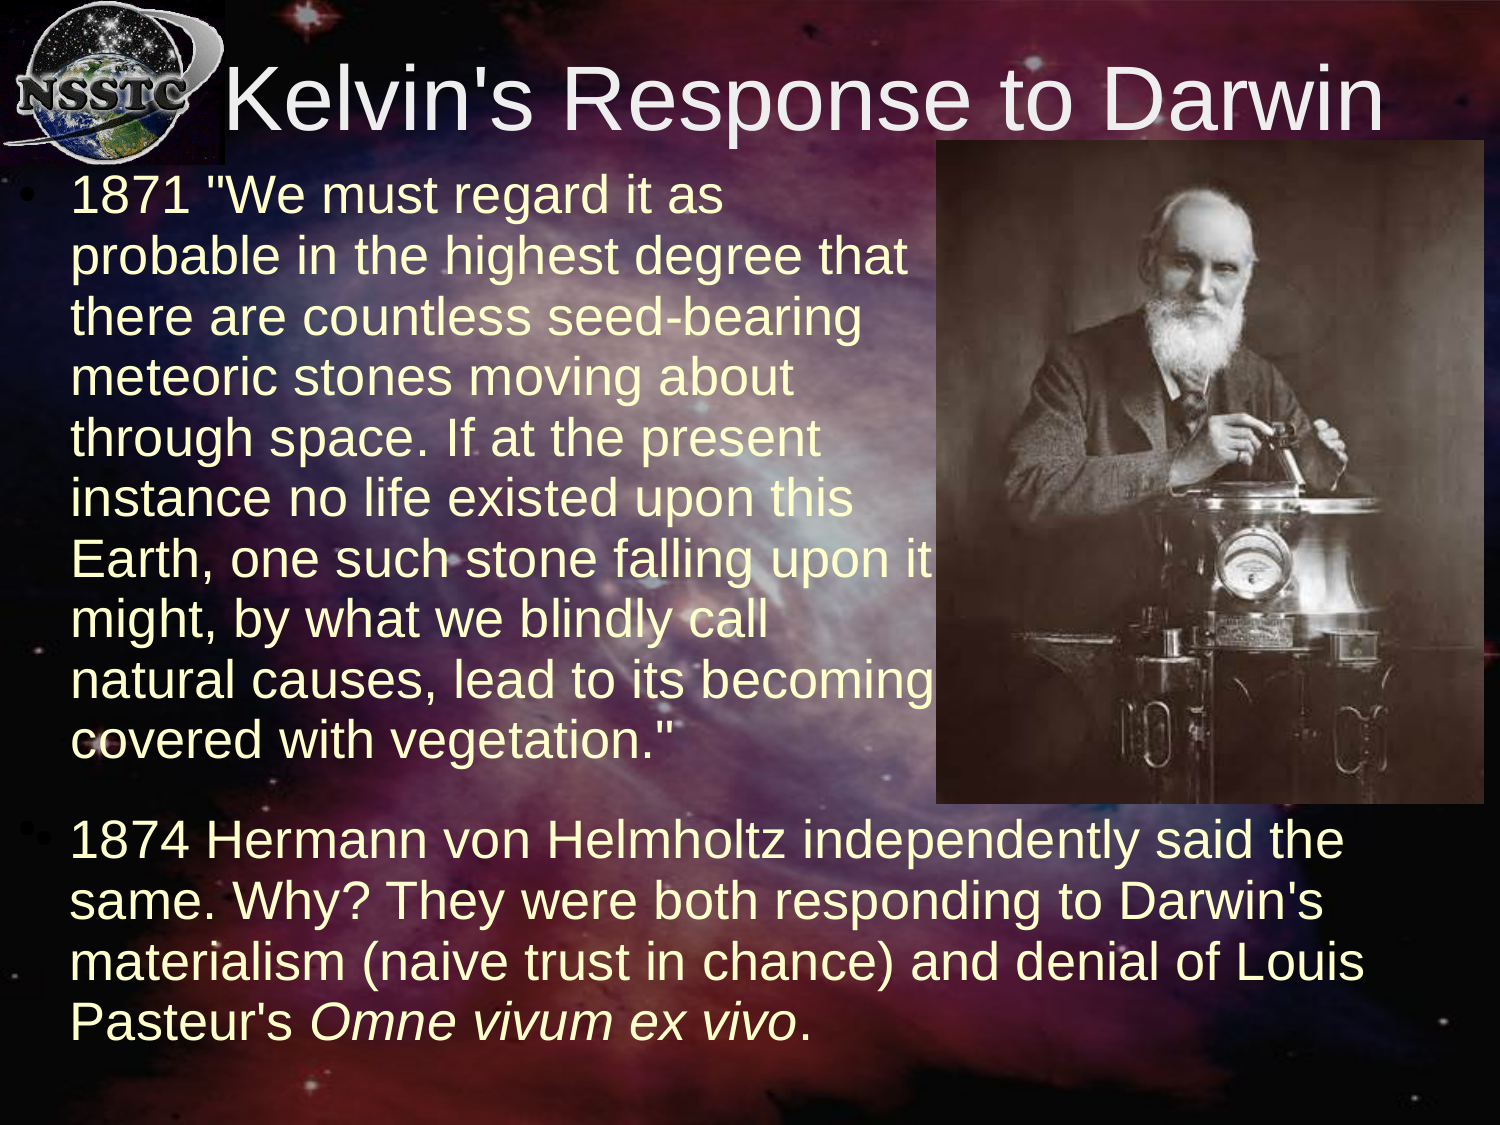

# Kelvin's Response to Darwin
1871 "We must regard it as probable in the highest degree that there are countless seed-bearing meteoric stones moving about through space. If at the present instance no life existed upon this Earth, one such stone falling upon it might, by what we blindly call natural causes, lead to its becoming covered with vegetation."
1874 Hermann von Helmholtz independently said the same. Why? They were both responding to Darwin's materialism (naive trust in chance) and denial of Louis Pasteur's Omne vivum ex vivo.